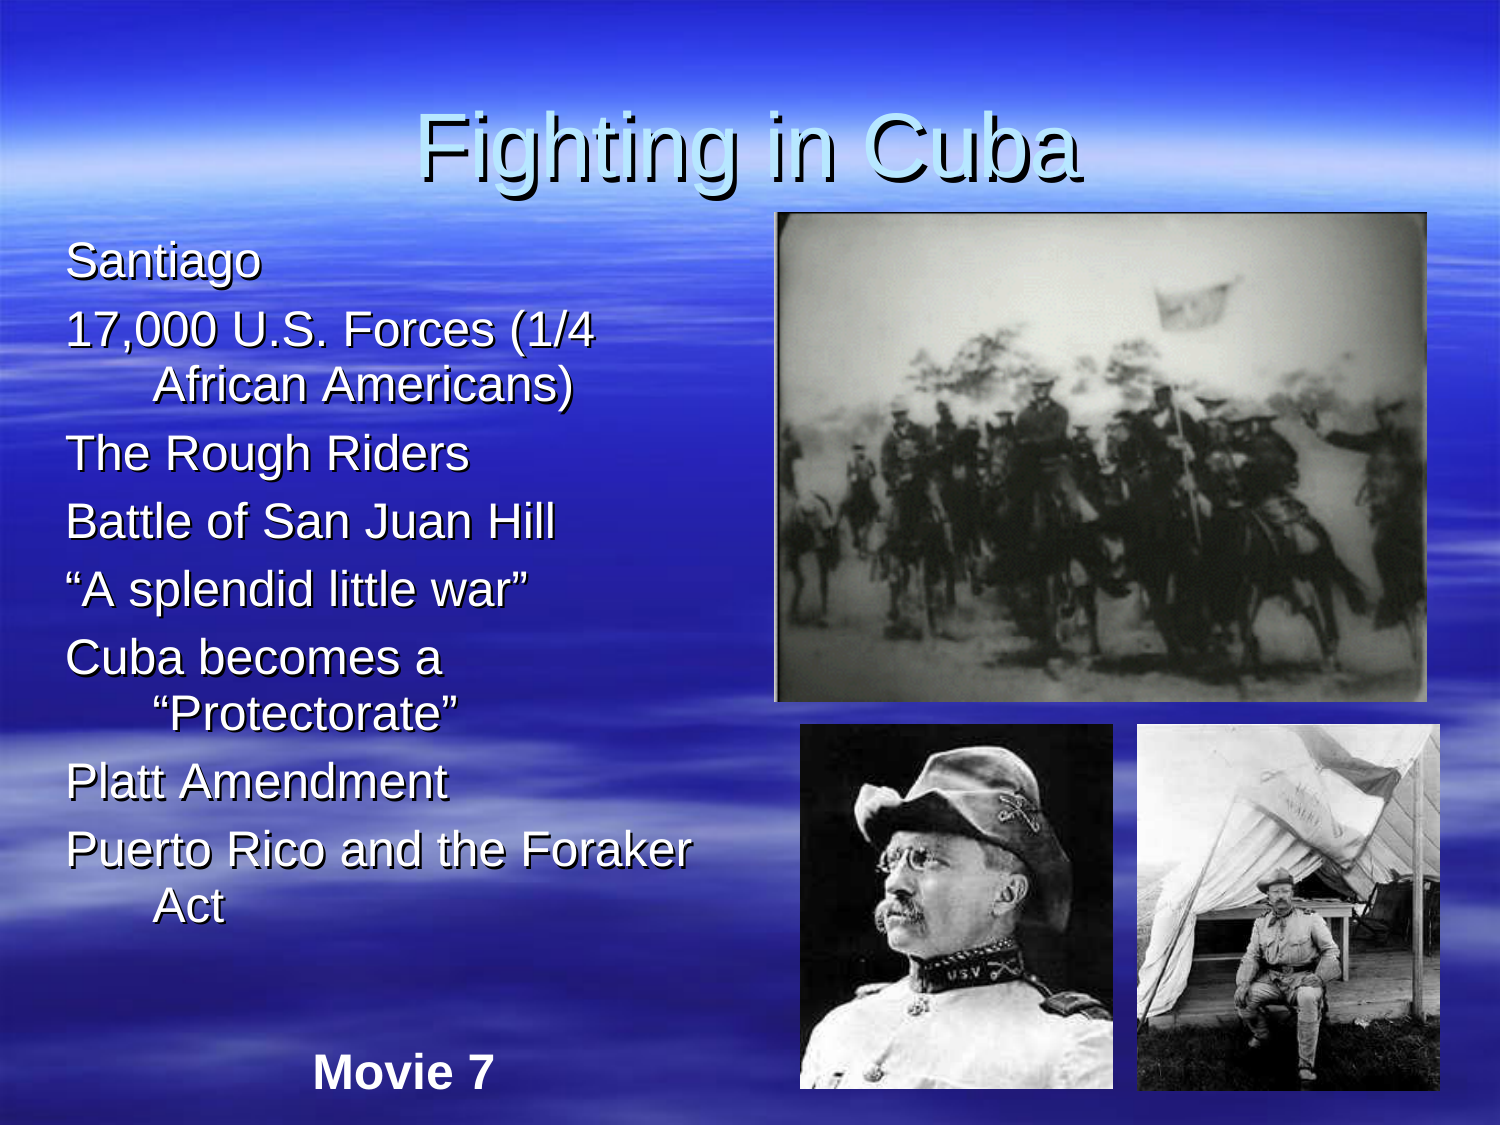

# Fighting in Cuba
Santiago
17,000 U.S. Forces (1/4 African Americans)
The Rough Riders
Battle of San Juan Hill
“A splendid little war”
Cuba becomes a “Protectorate”
Platt Amendment
Puerto Rico and the Foraker Act
Movie 7